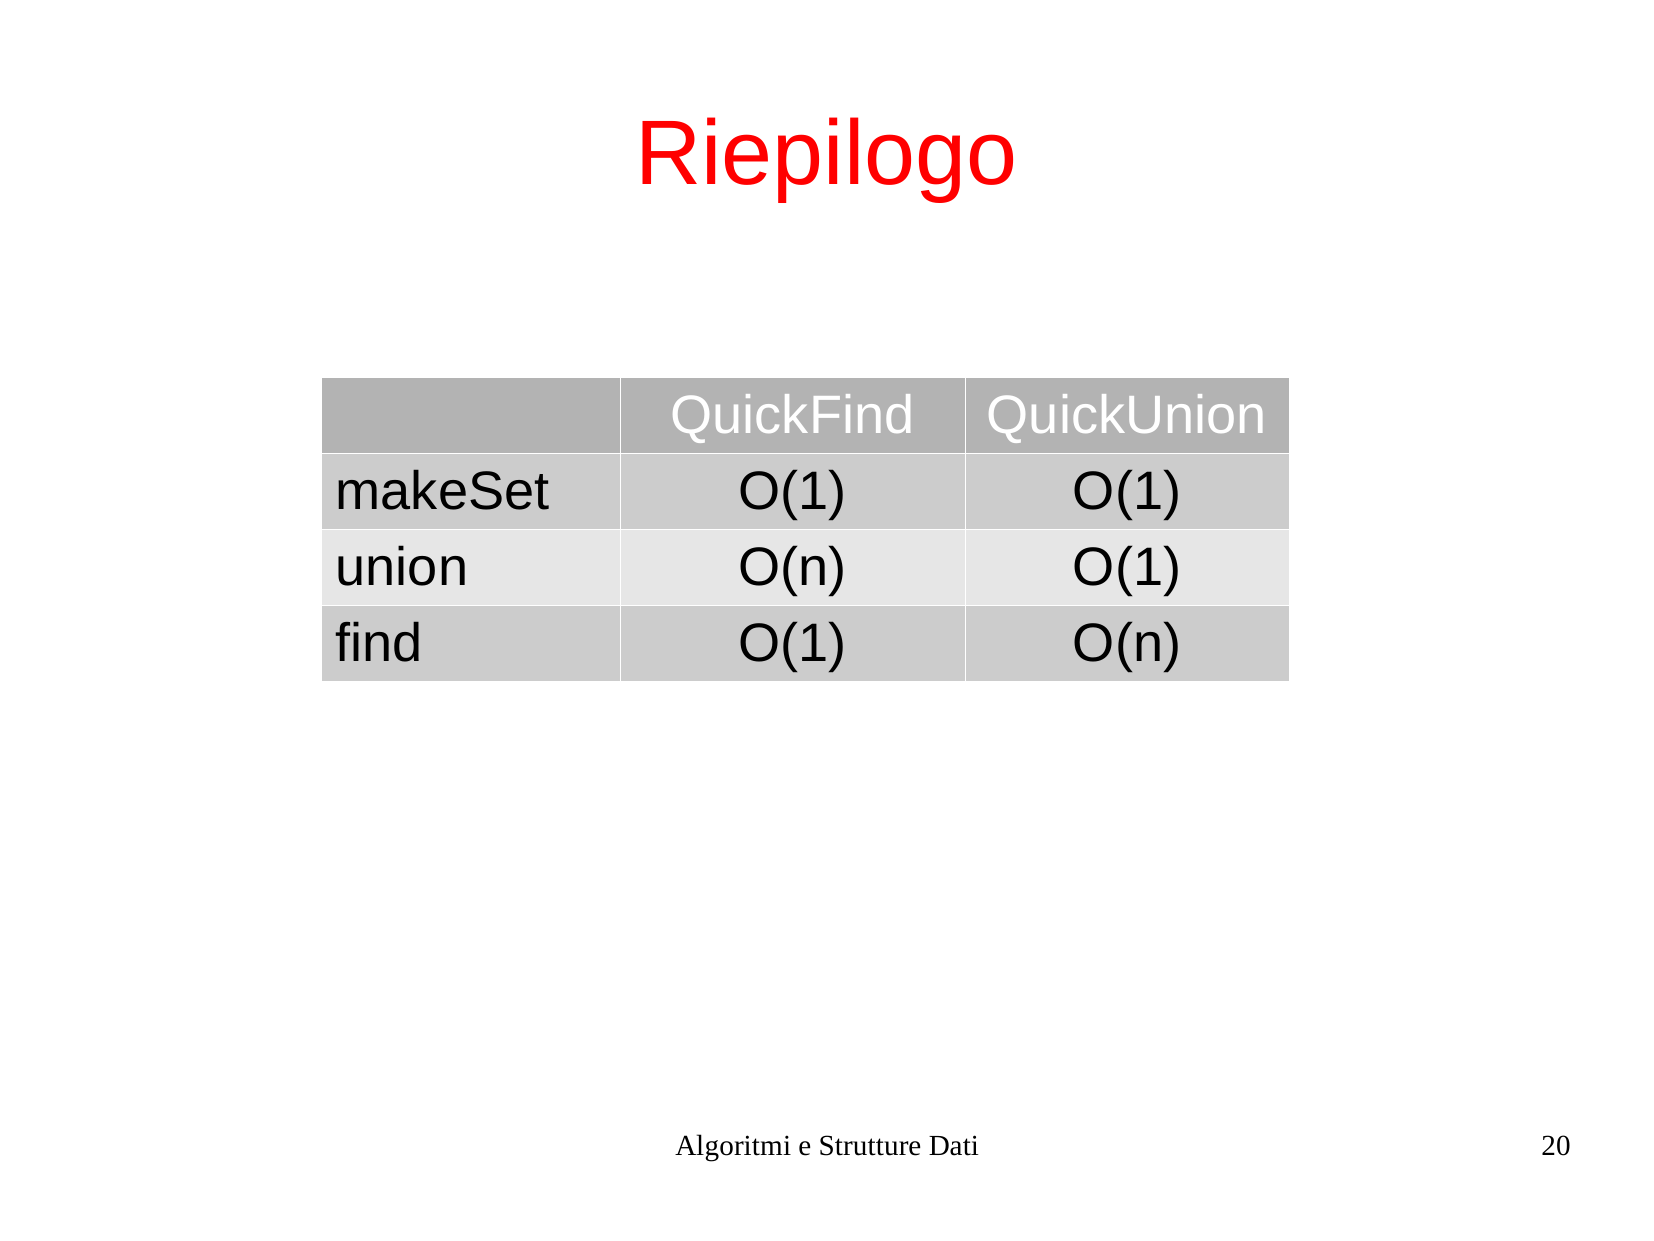

# Riepilogo
| | QuickFind | QuickUnion |
| --- | --- | --- |
| makeSet | O(1) | O(1) |
| union | O(n) | O(1) |
| find | O(1) | O(n) |
Algoritmi e Strutture Dati
20